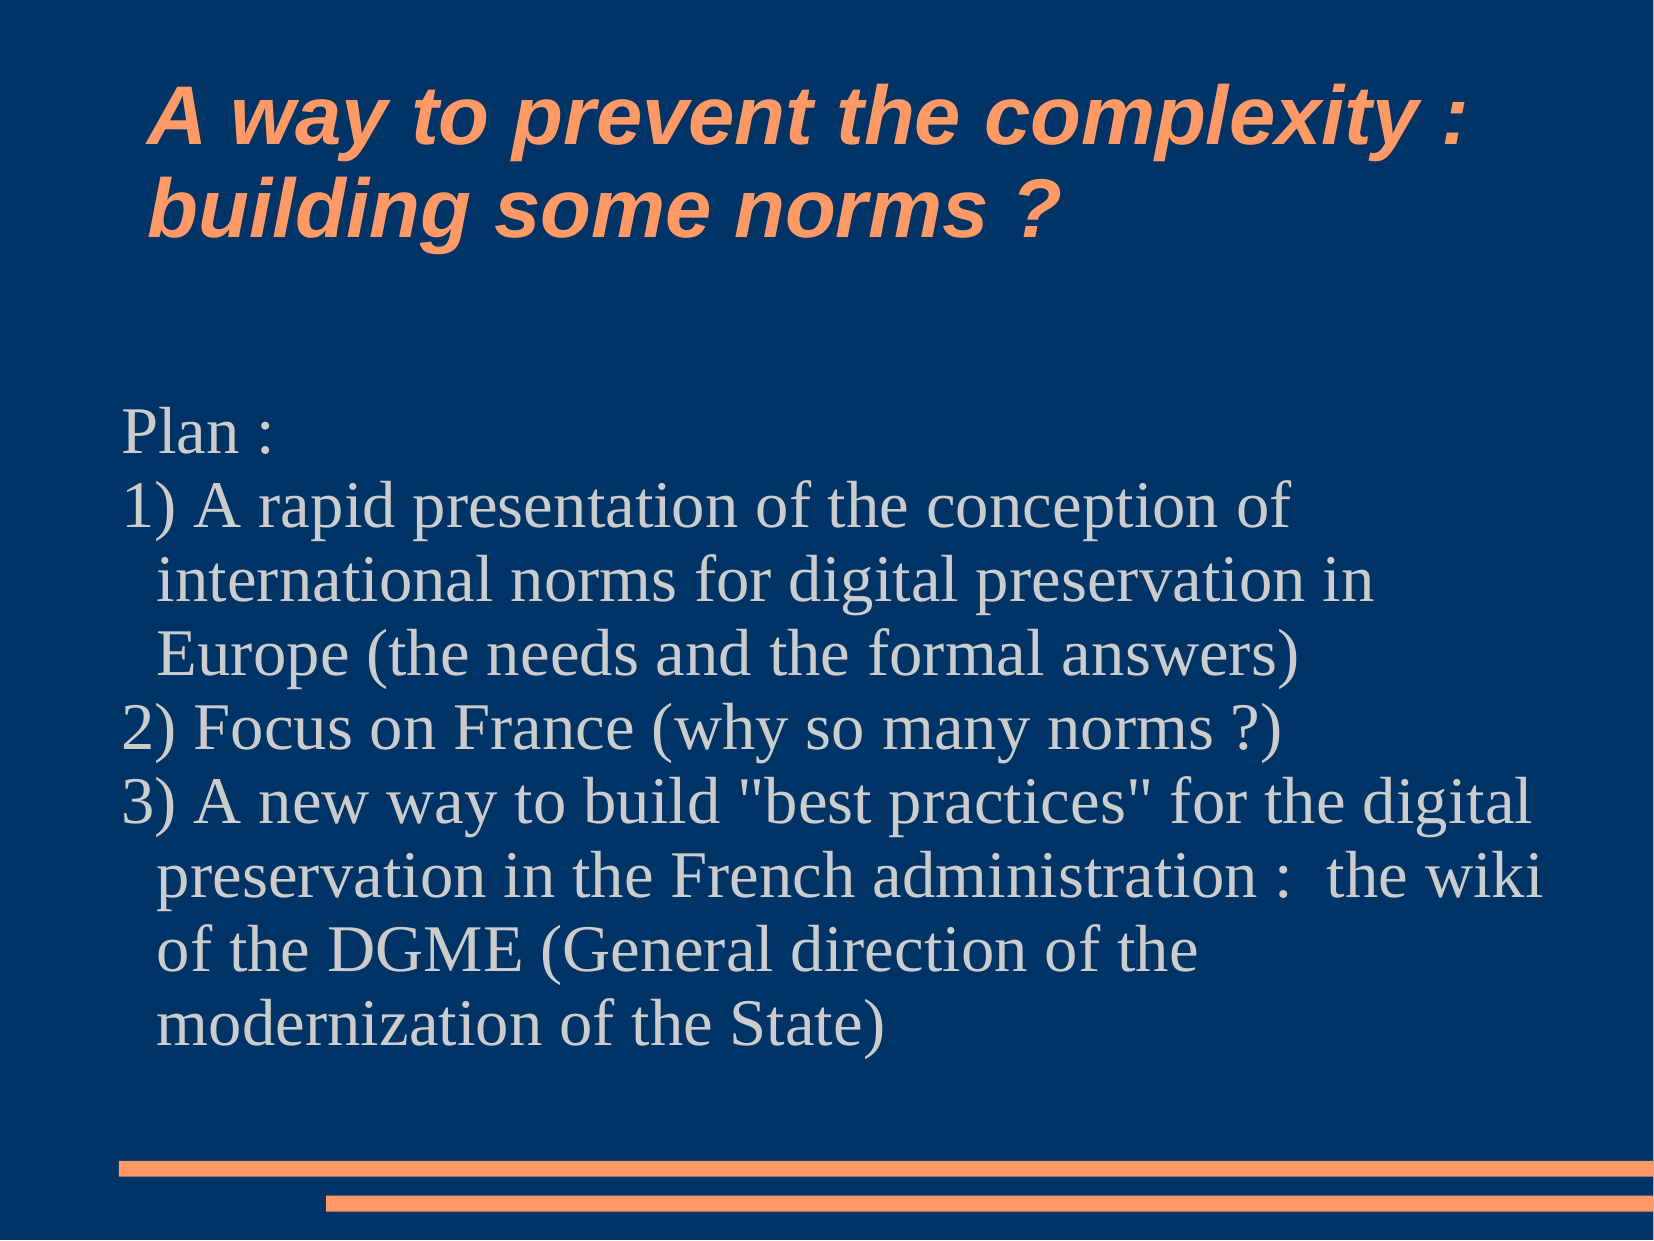

# A way to prevent the complexity : building some norms ?
Plan :
1) A rapid presentation of the conception of international norms for digital preservation in Europe (the needs and the formal answers)
2) Focus on France (why so many norms ?)
3) A new way to build "best practices" for the digital preservation in the French administration : the wiki of the DGME (General direction of the modernization of the State)